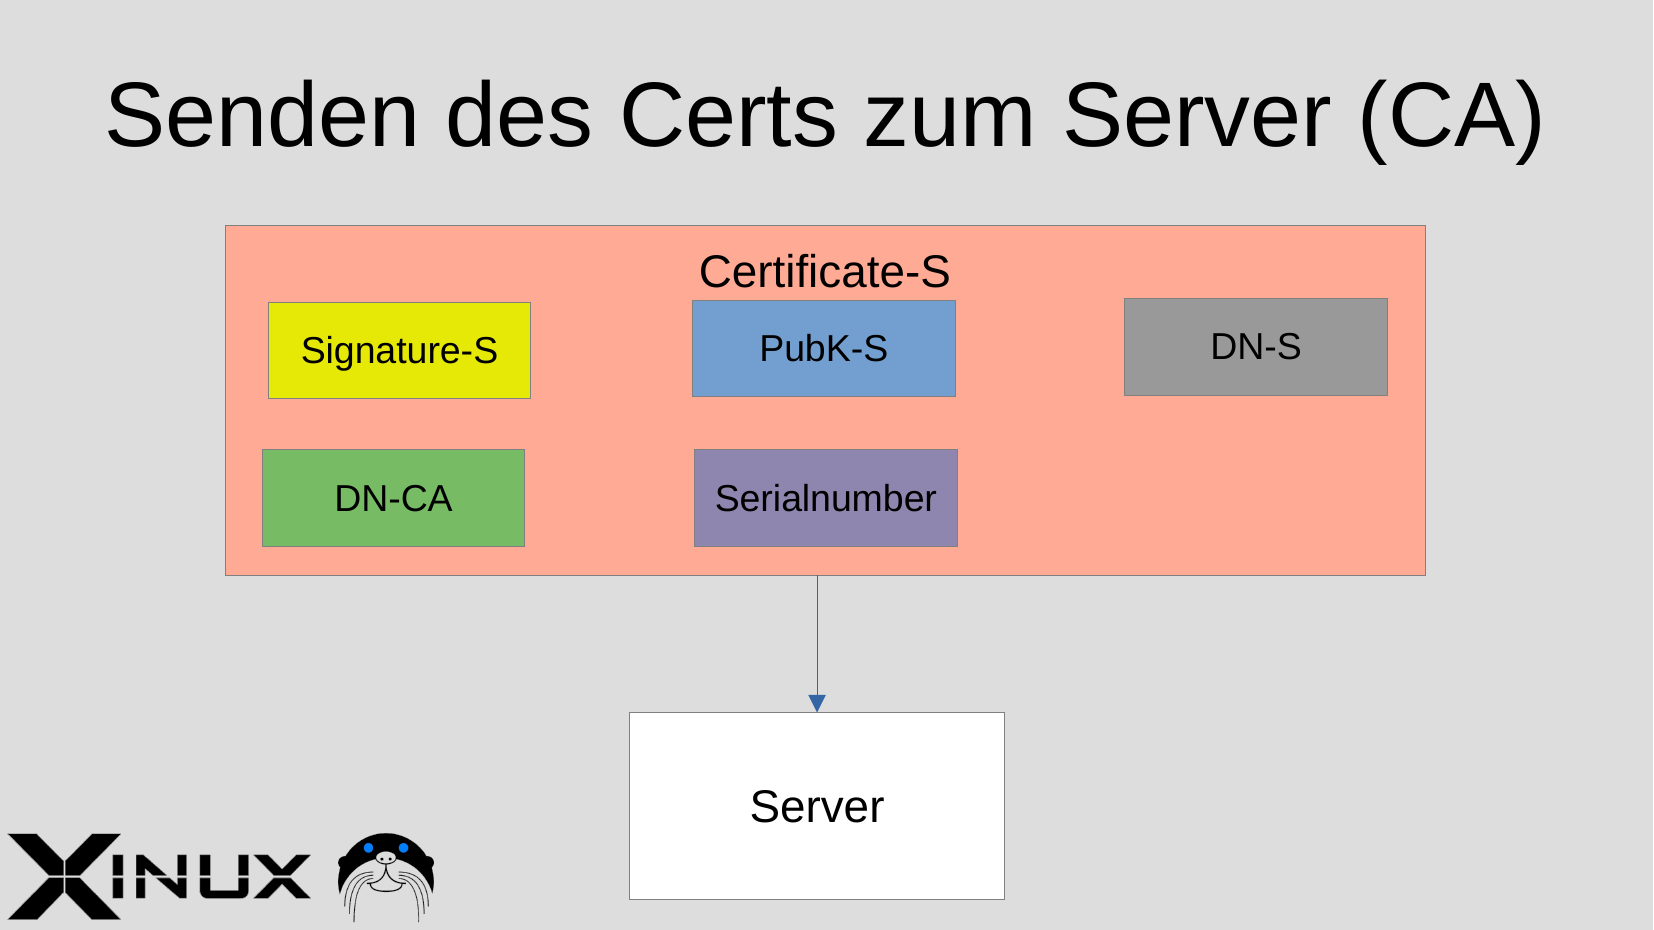

# Senden des Certs zum Server (CA)
Certificate-S
DN-S
PubK-S
Signature-S
DN-CA
Serialnumber
Server